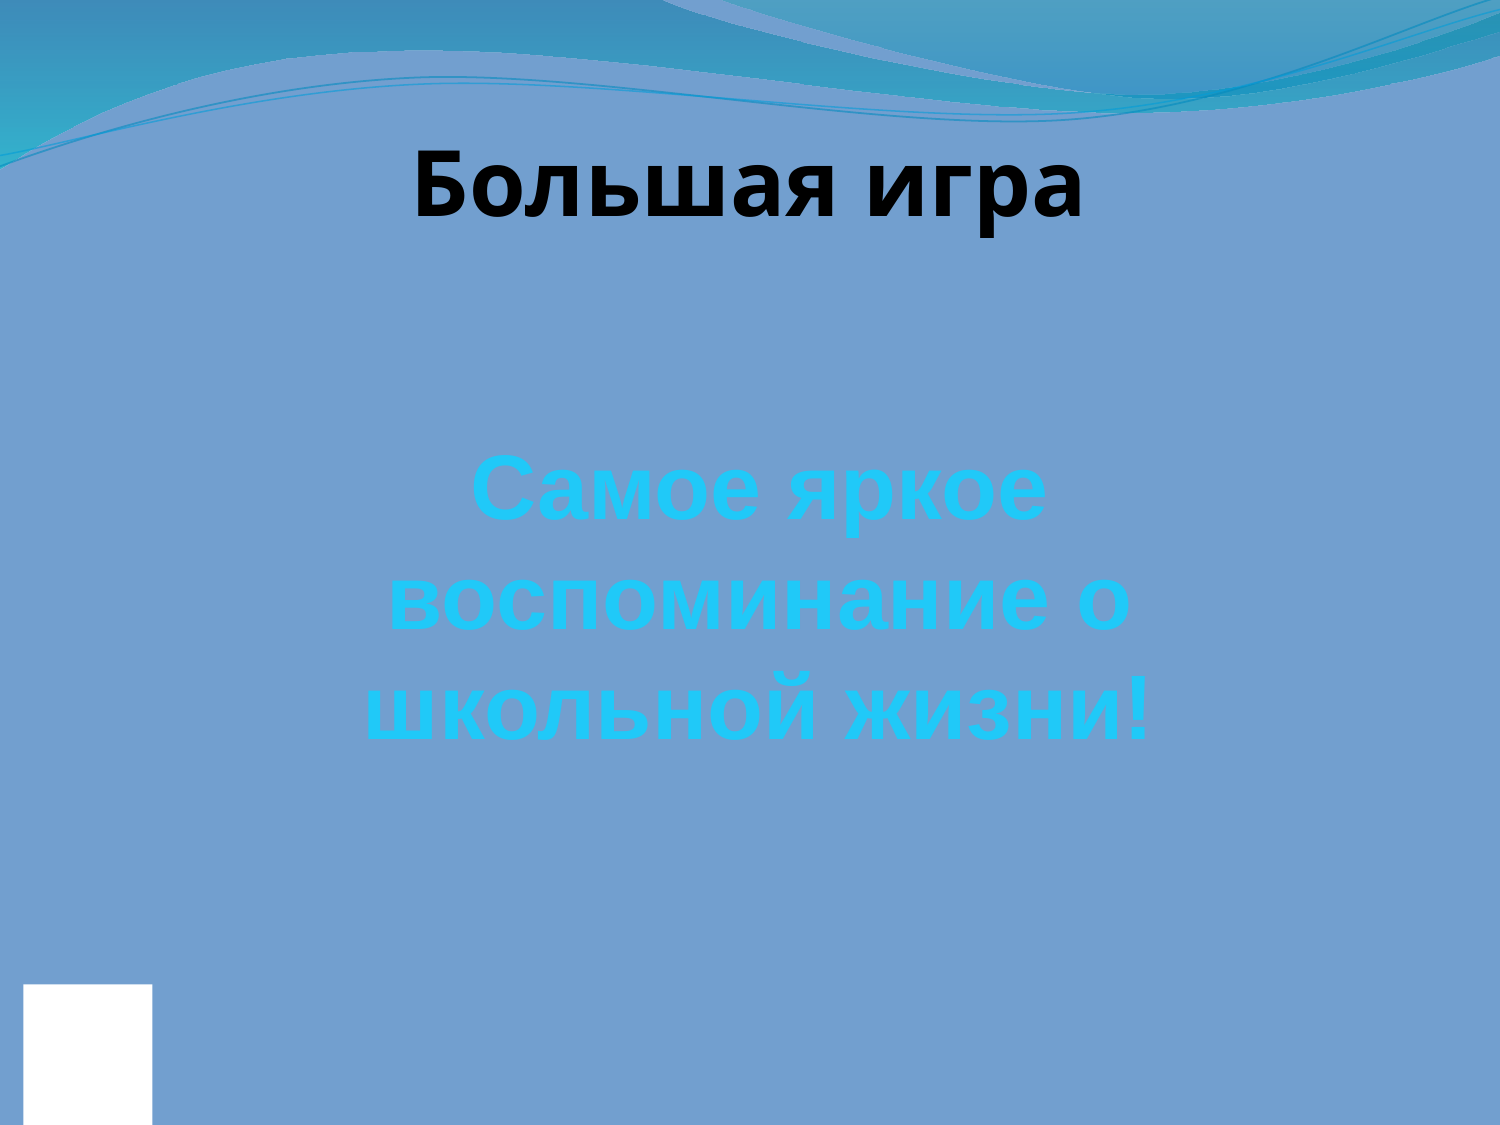

Большая игра
Самое яркое воспоминание о школьной жизни!